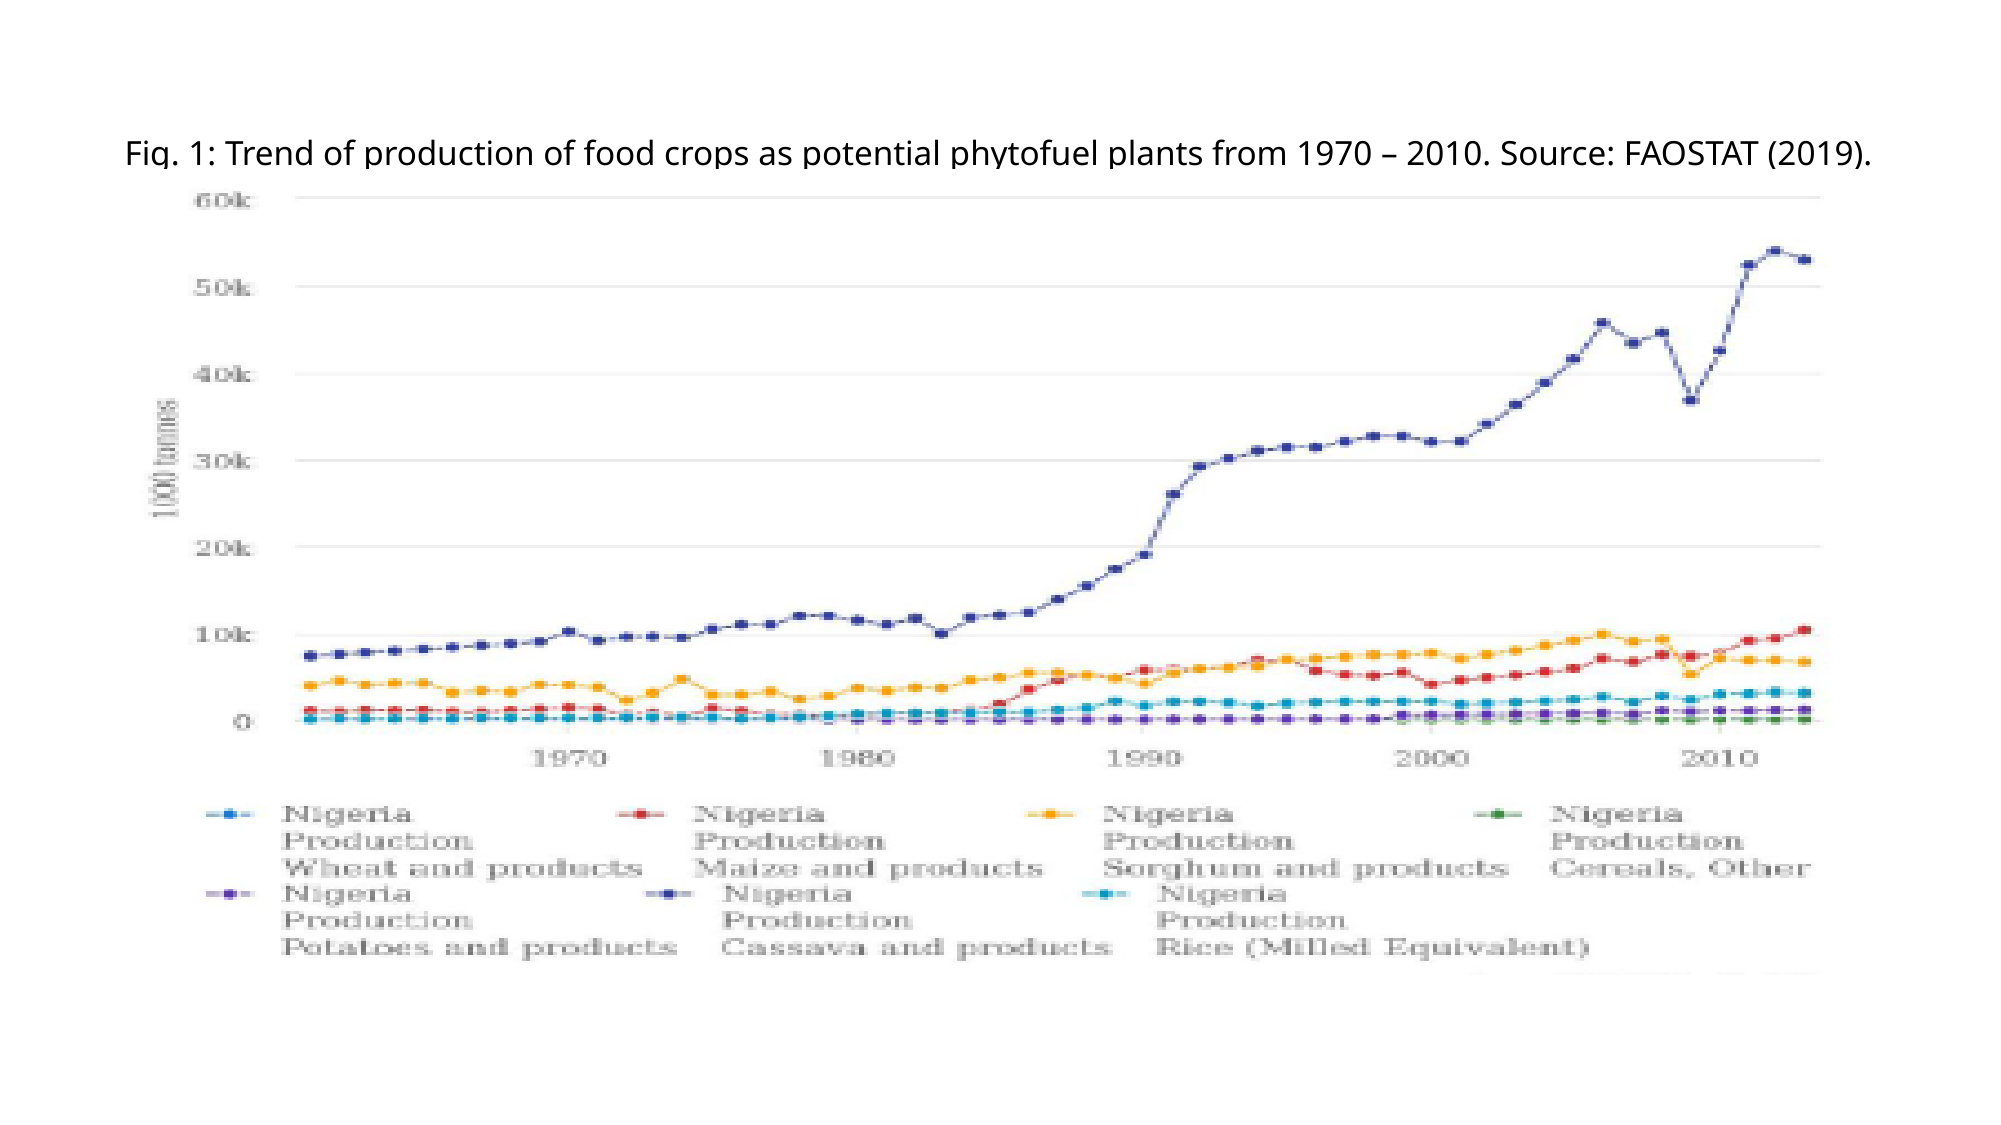

# Fig. 1: Trend of production of food crops as potential phytofuel plants from 1970 – 2010. Source: FAOSTAT (2019). http://www.fao.org/faostat/en.